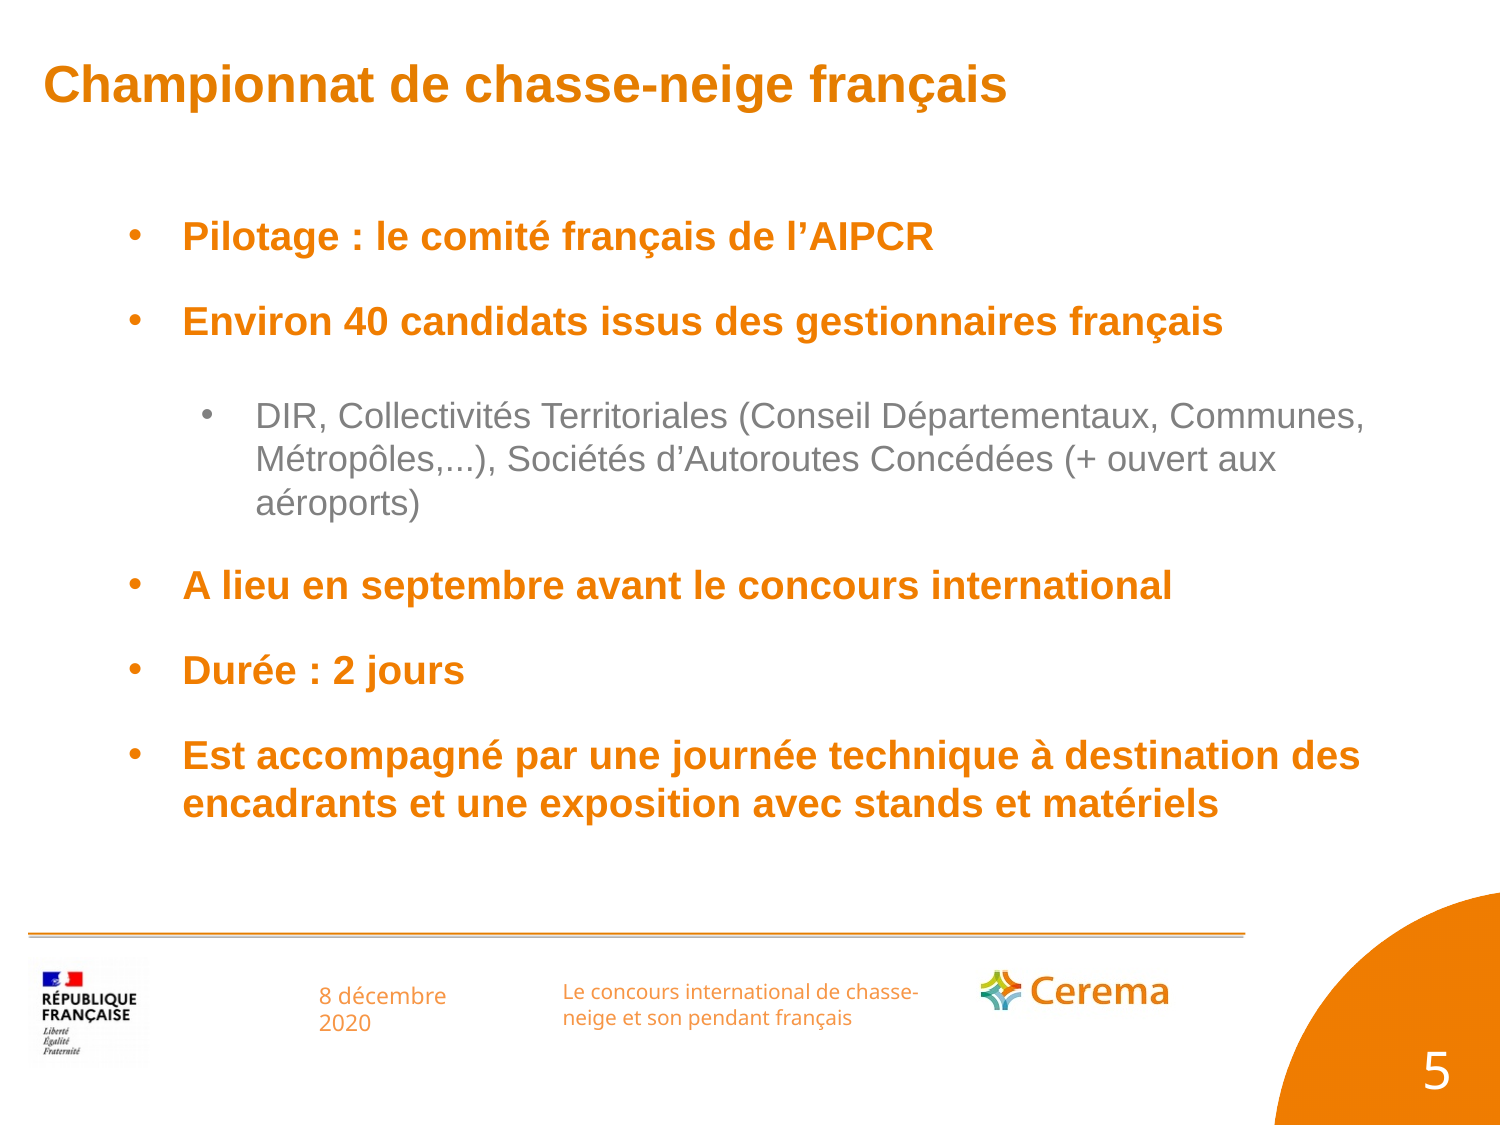

# Championnat de chasse-neige français
Pilotage : le comité français de l’AIPCR
Environ 40 candidats issus des gestionnaires français
DIR, Collectivités Territoriales (Conseil Départementaux, Communes, Métropôles,...), Sociétés d’Autoroutes Concédées (+ ouvert aux aéroports)
A lieu en septembre avant le concours international
Durée : 2 jours
Est accompagné par une journée technique à destination des encadrants et une exposition avec stands et matériels
Le concours international de chasse-neige et son pendant français
8 décembre 2020